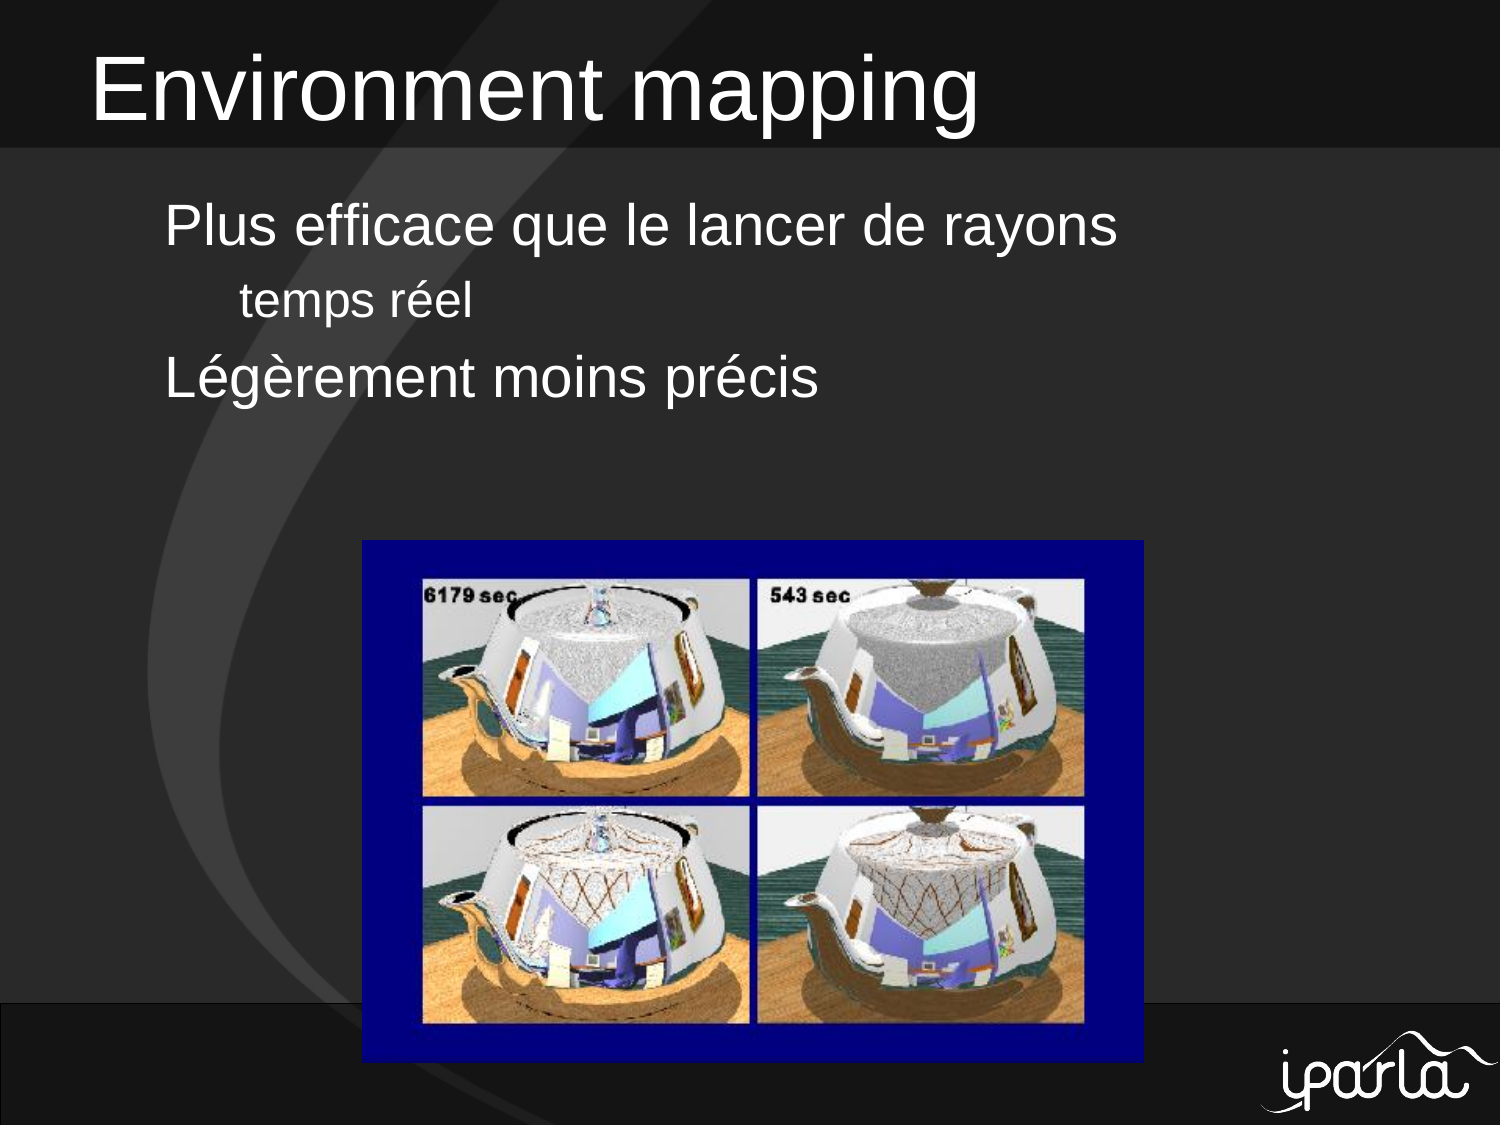

# Environment mapping
Plus efficace que le lancer de rayons
temps réel
Légèrement moins précis